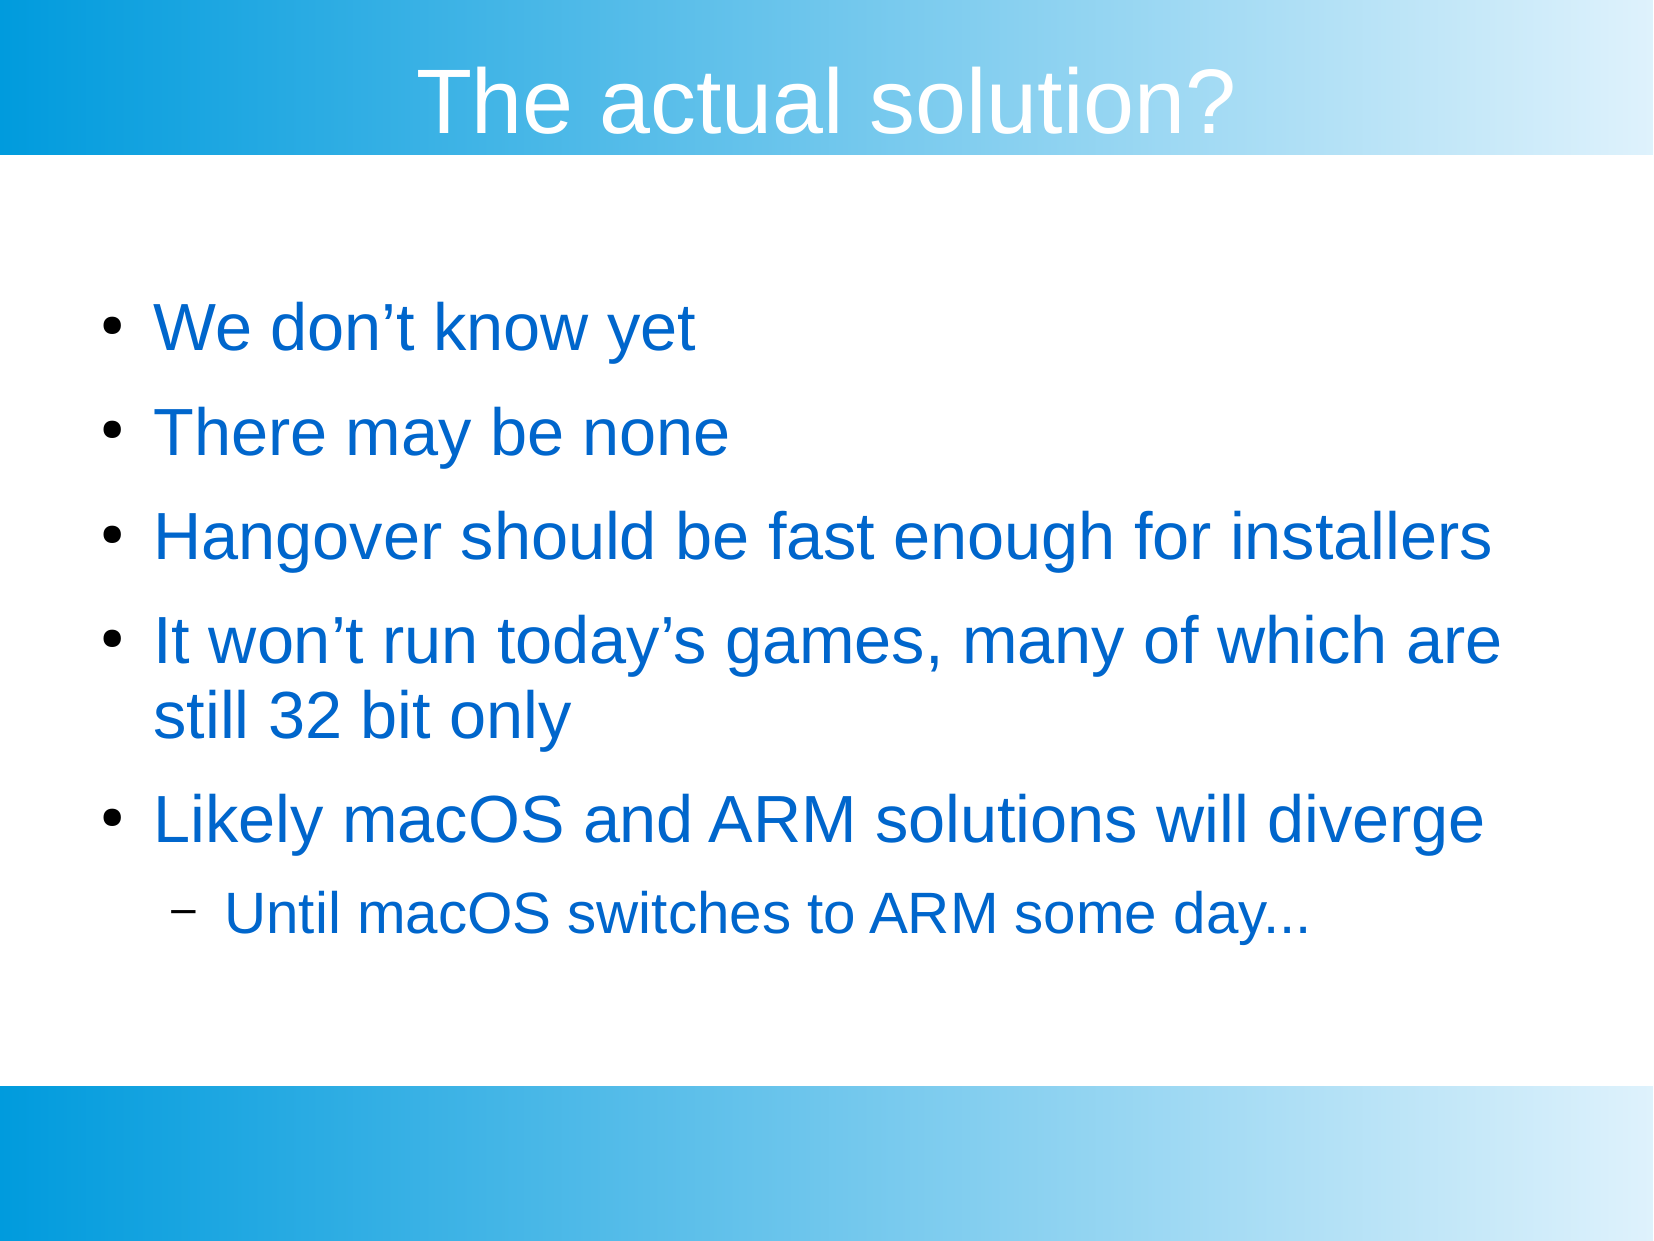

# The actual solution?
We don’t know yet
There may be none
Hangover should be fast enough for installers
It won’t run today’s games, many of which are still 32 bit only
Likely macOS and ARM solutions will diverge
Until macOS switches to ARM some day...